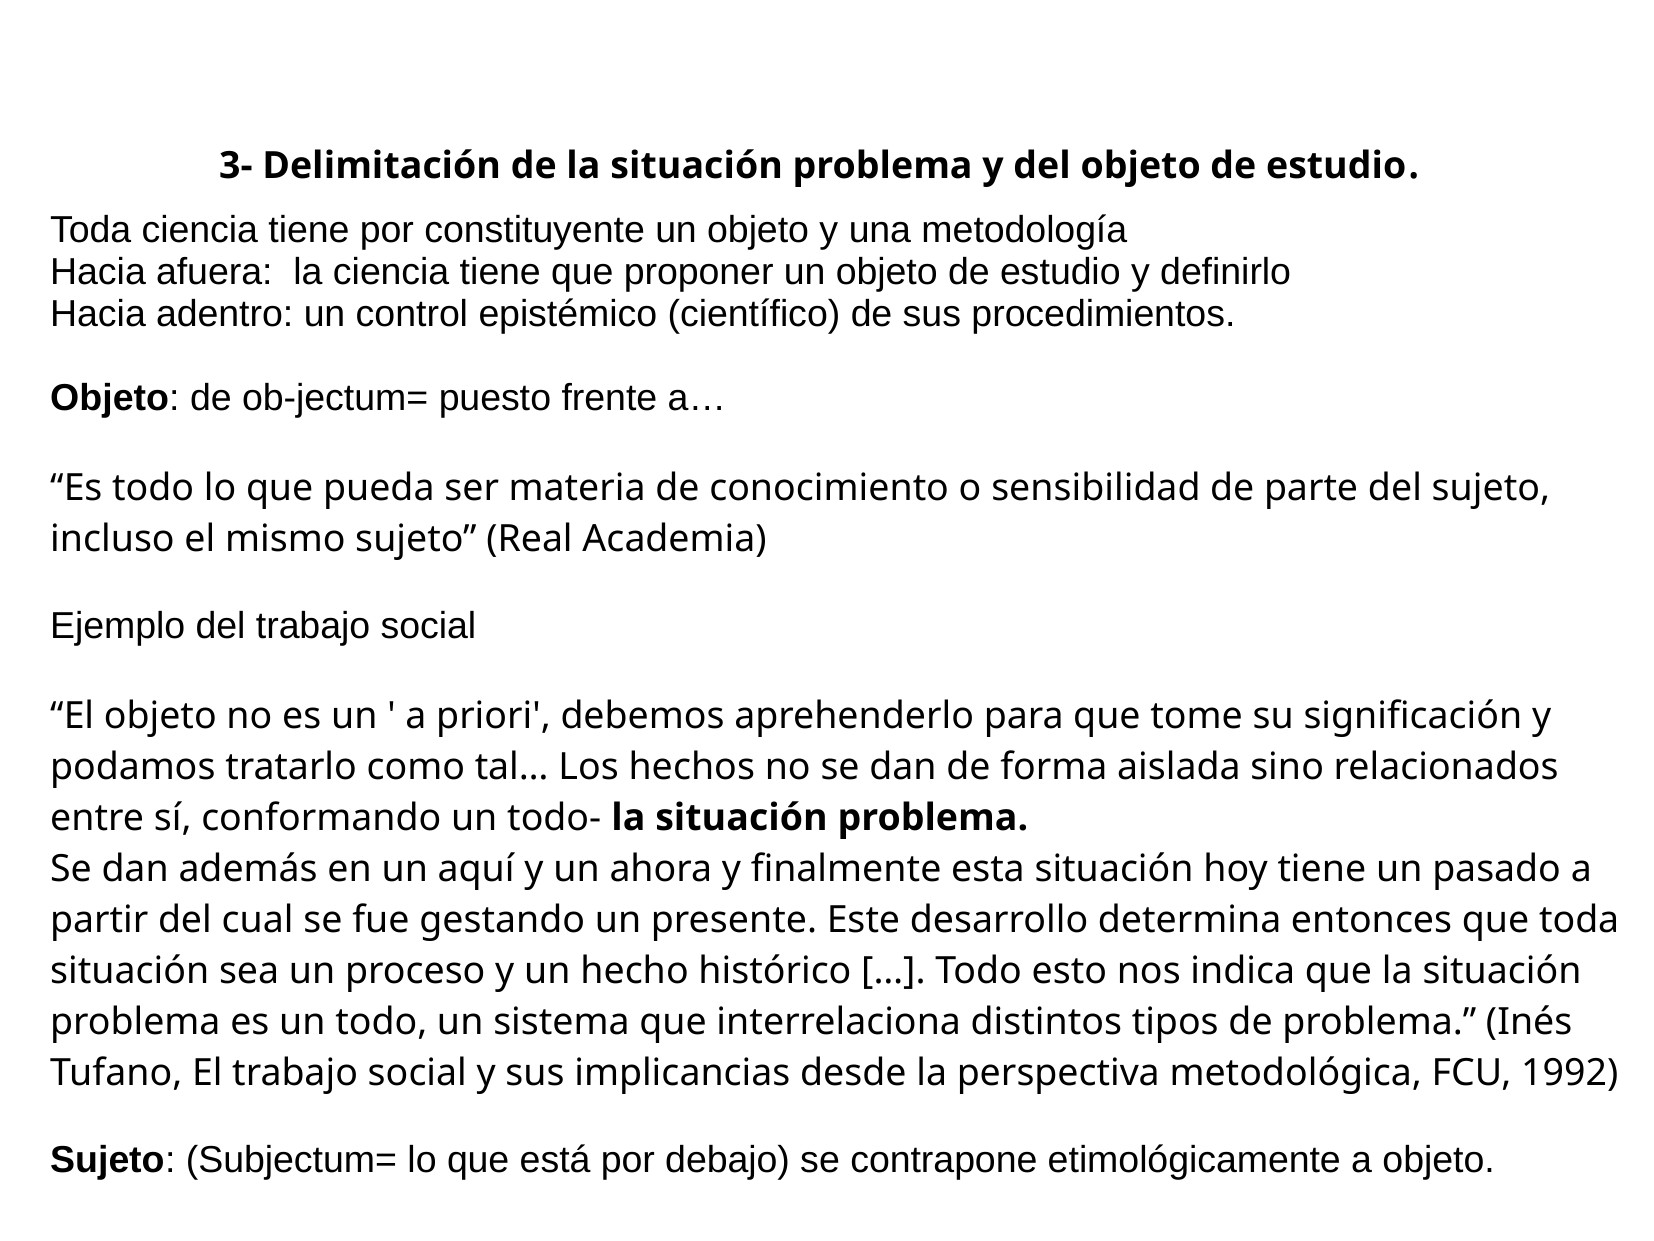

# 3- Delimitación de la situación problema y del objeto de estudio.
Toda ciencia tiene por constituyente un objeto y una metodología
Hacia afuera: la ciencia tiene que proponer un objeto de estudio y definirlo
Hacia adentro: un control epistémico (científico) de sus procedimientos.
Objeto: de ob-jectum= puesto frente a…
“Es todo lo que pueda ser materia de conocimiento o sensibilidad de parte del sujeto, incluso el mismo sujeto” (Real Academia)
Ejemplo del trabajo social
“El objeto no es un ' a priori', debemos aprehenderlo para que tome su significación y podamos tratarlo como tal… Los hechos no se dan de forma aislada sino relacionados entre sí, conformando un todo- la situación problema.
Se dan además en un aquí y un ahora y finalmente esta situación hoy tiene un pasado a partir del cual se fue gestando un presente. Este desarrollo determina entonces que toda situación sea un proceso y un hecho histórico […]. Todo esto nos indica que la situación problema es un todo, un sistema que interrelaciona distintos tipos de problema.” (Inés Tufano, El trabajo social y sus implicancias desde la perspectiva metodológica, FCU, 1992)
Sujeto: (Subjectum= lo que está por debajo) se contrapone etimológicamente a objeto.